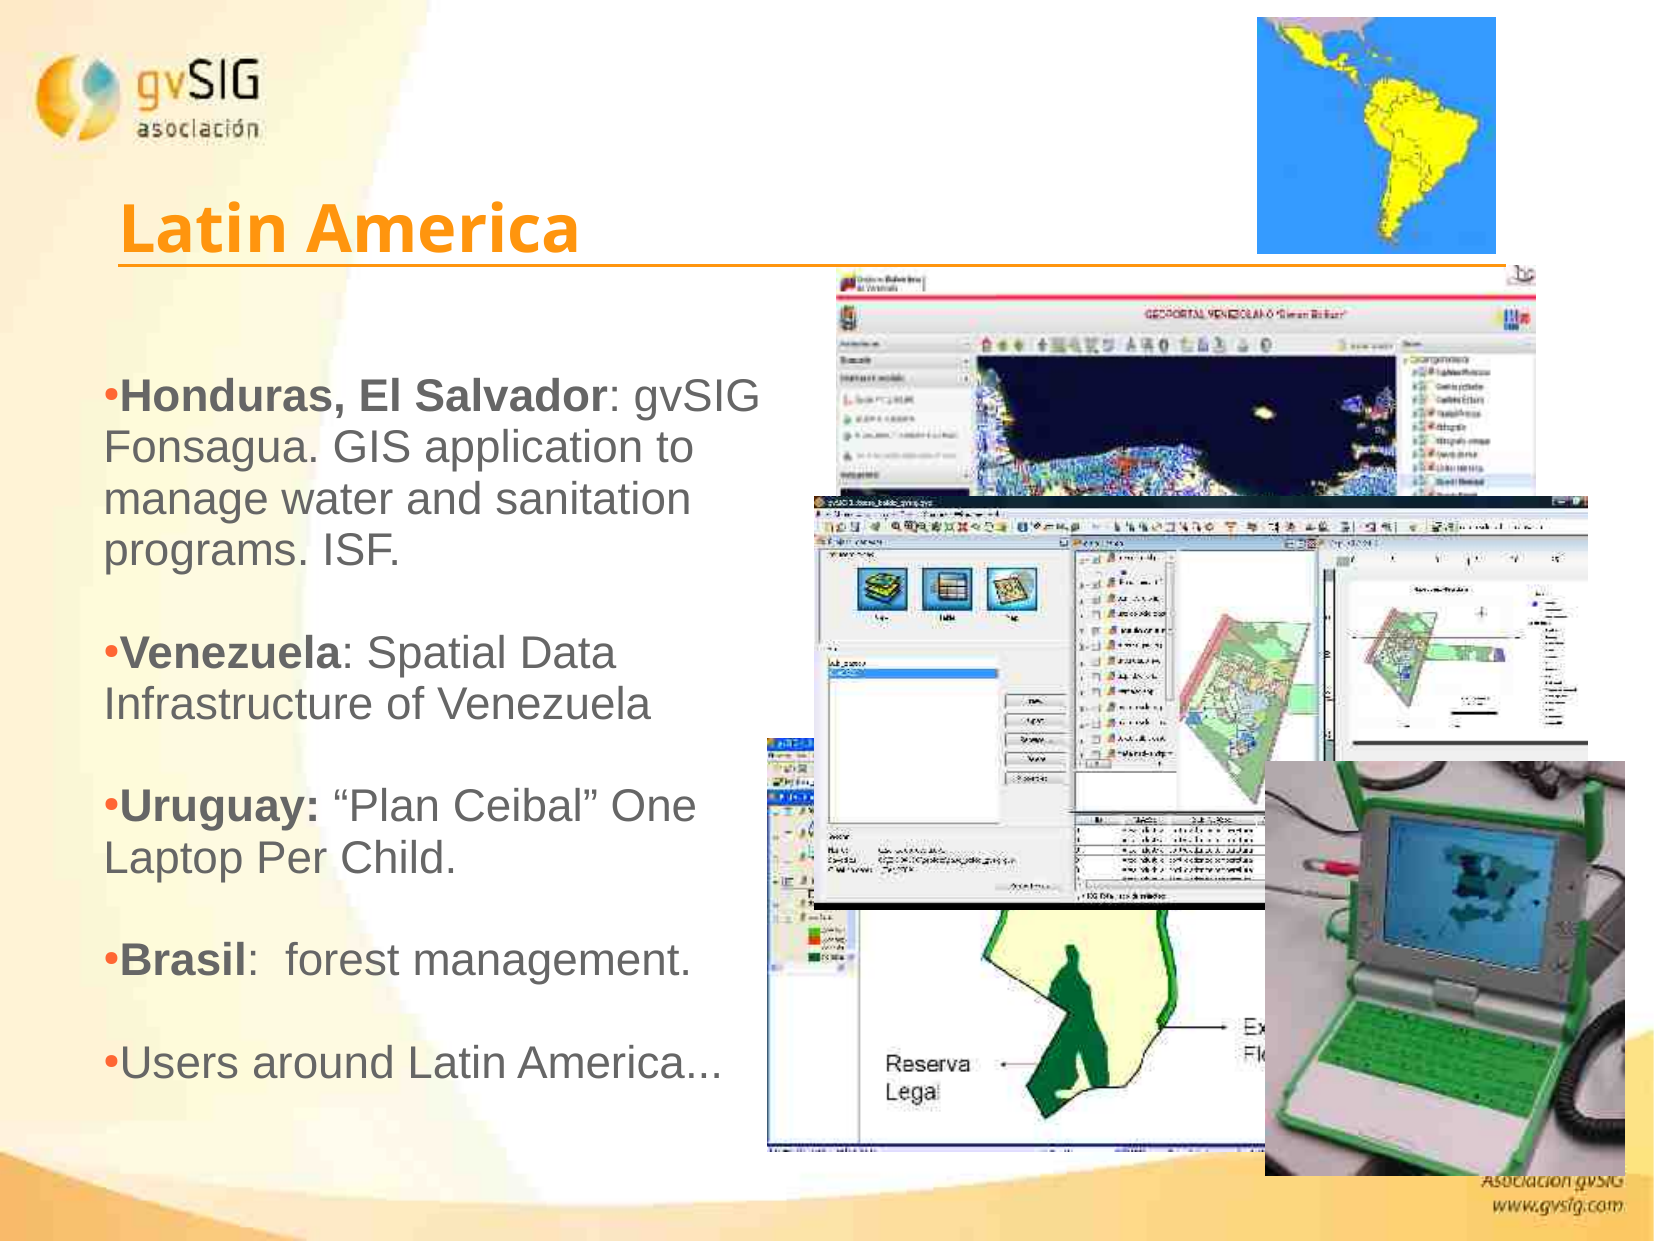

# Latin America
Honduras, El Salvador: gvSIG Fonsagua. GIS application to manage water and sanitation programs. ISF.
Venezuela: Spatial Data Infrastructure of Venezuela
Uruguay: “Plan Ceibal” One Laptop Per Child.
Brasil: forest management.
Users around Latin America...